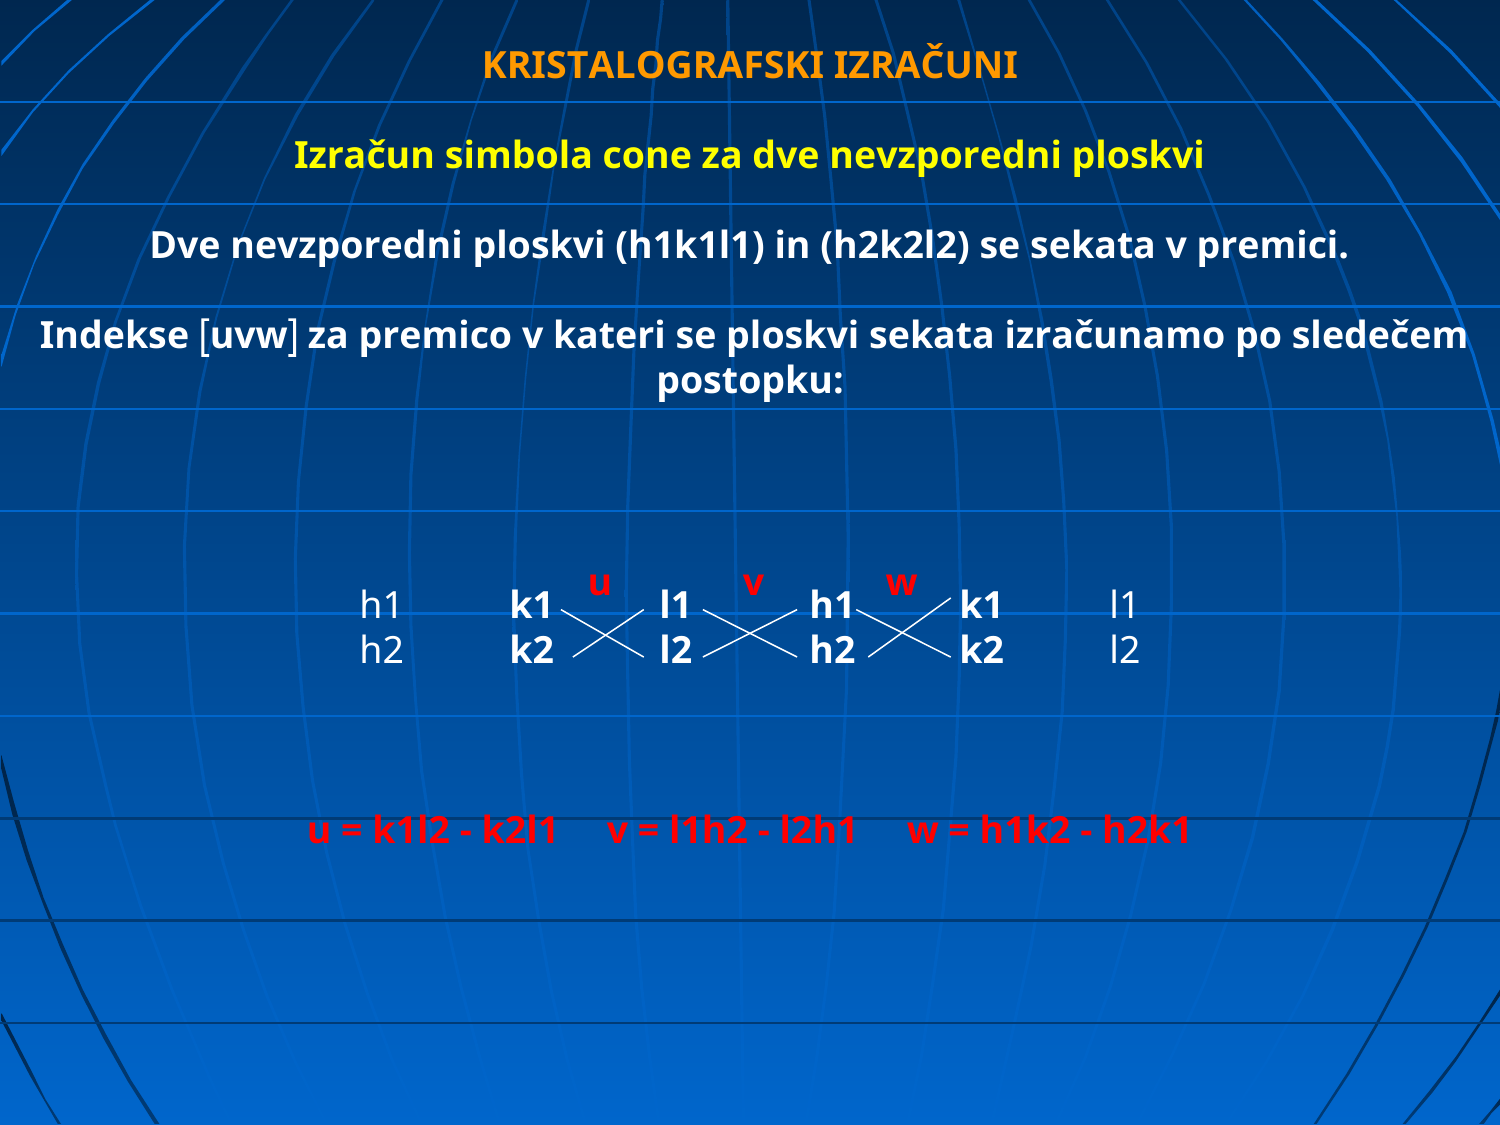

KRISTALOGRAFSKI IZRAČUNI
Izračun simbola cone za dve nevzporedni ploskvi
Dve nevzporedni ploskvi (h1k1l1) in (h2k2l2) se sekata v premici.
 Indekse uvw za premico v kateri se ploskvi sekata izračunamo po sledečem postopku:
h1	k1	l1	h1	k1	l1
h2	k2	l2 	h2	k2	l2
u = k1l2 - k2l1	v = l1h2 - l2h1	w = h1k2 - h2k1
u
v
w